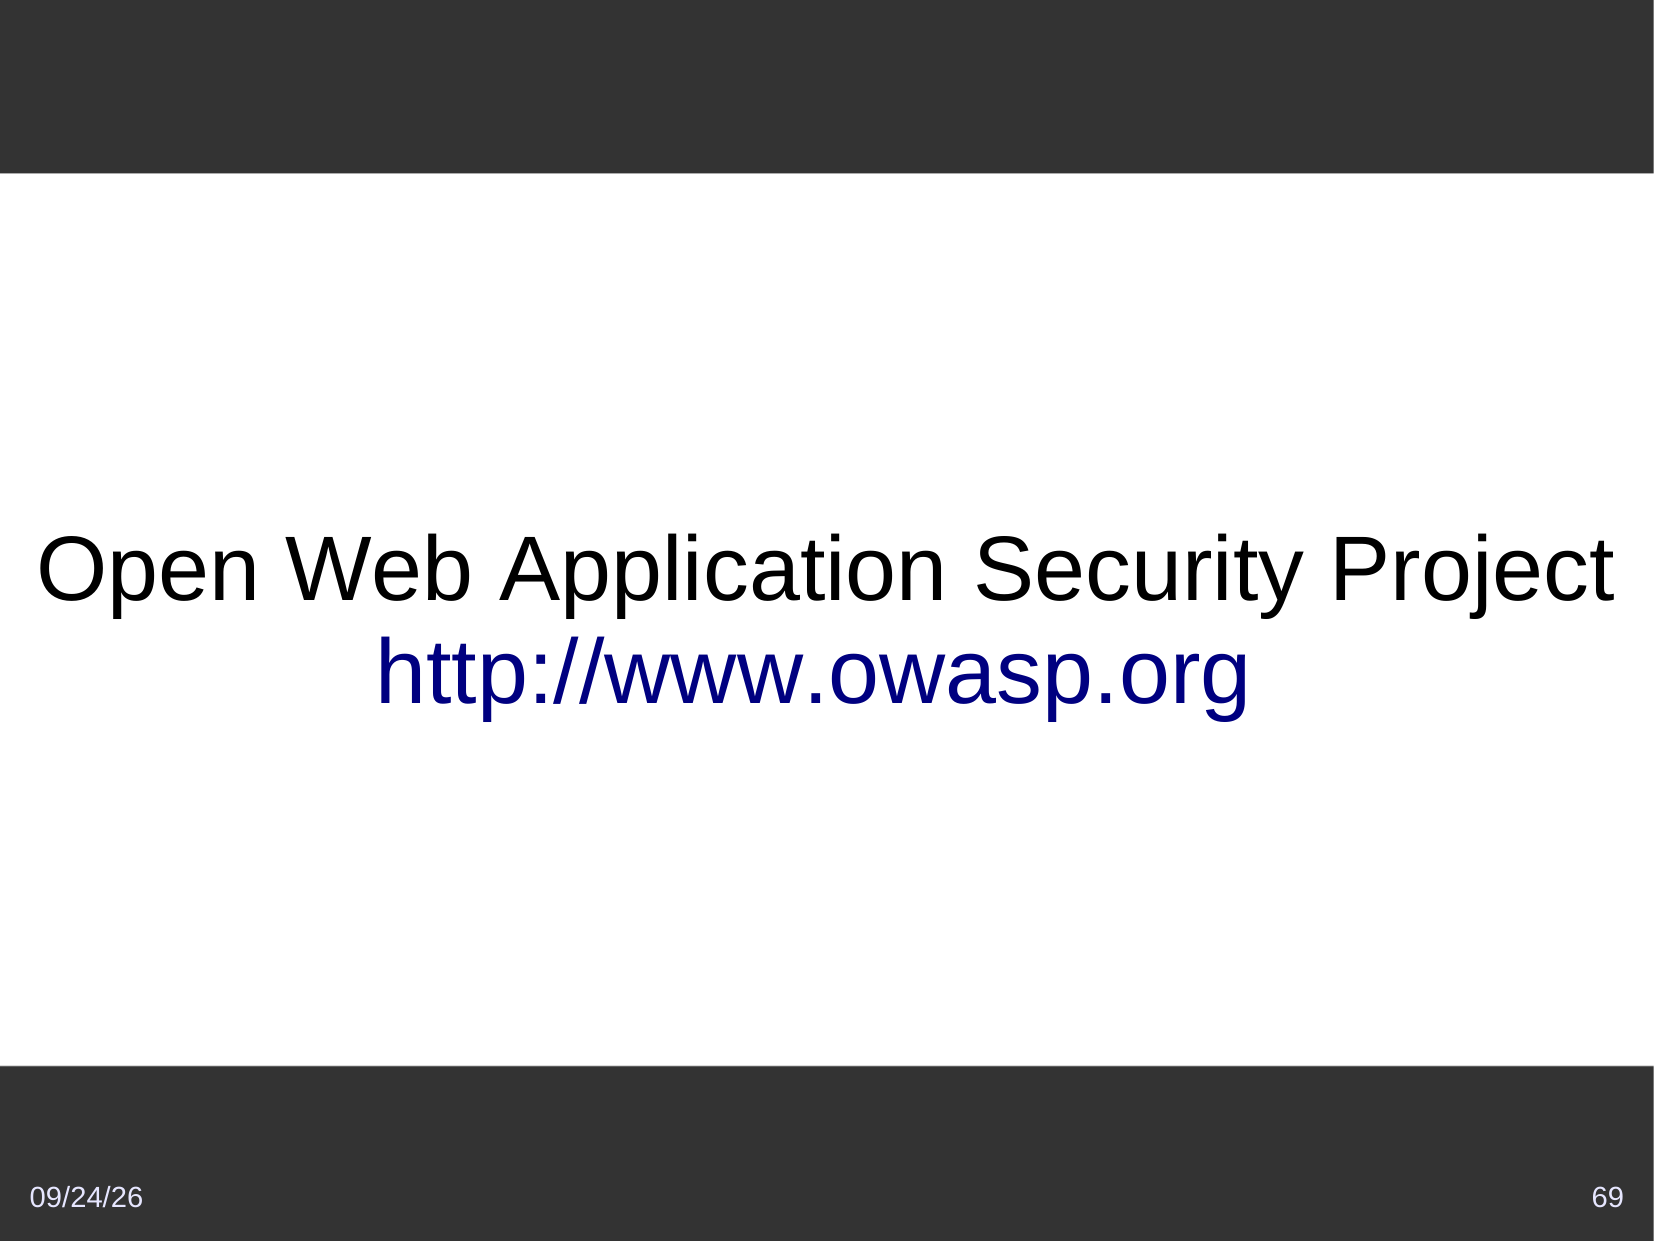

#
Open Web Application Security Project
http://www.owasp.org
69